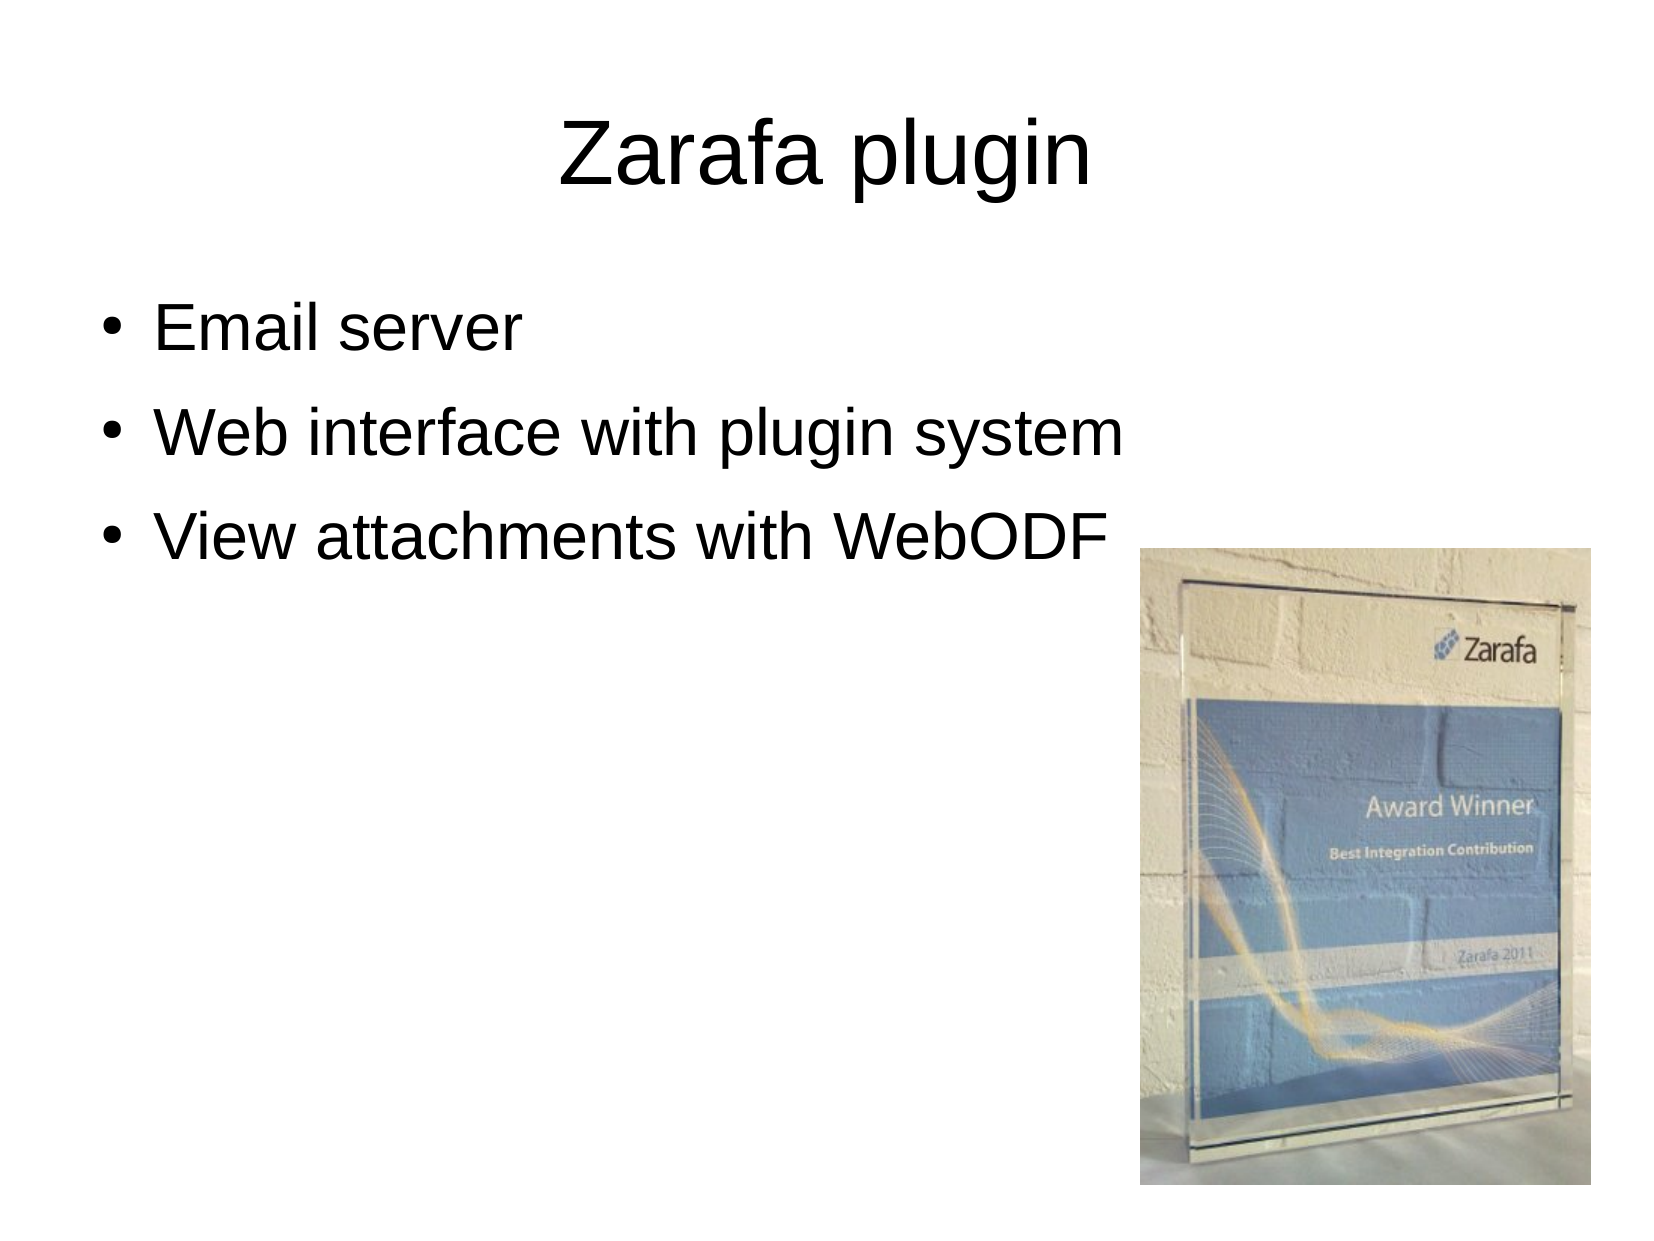

# Zarafa plugin
Email server
Web interface with plugin system
View attachments with WebODF